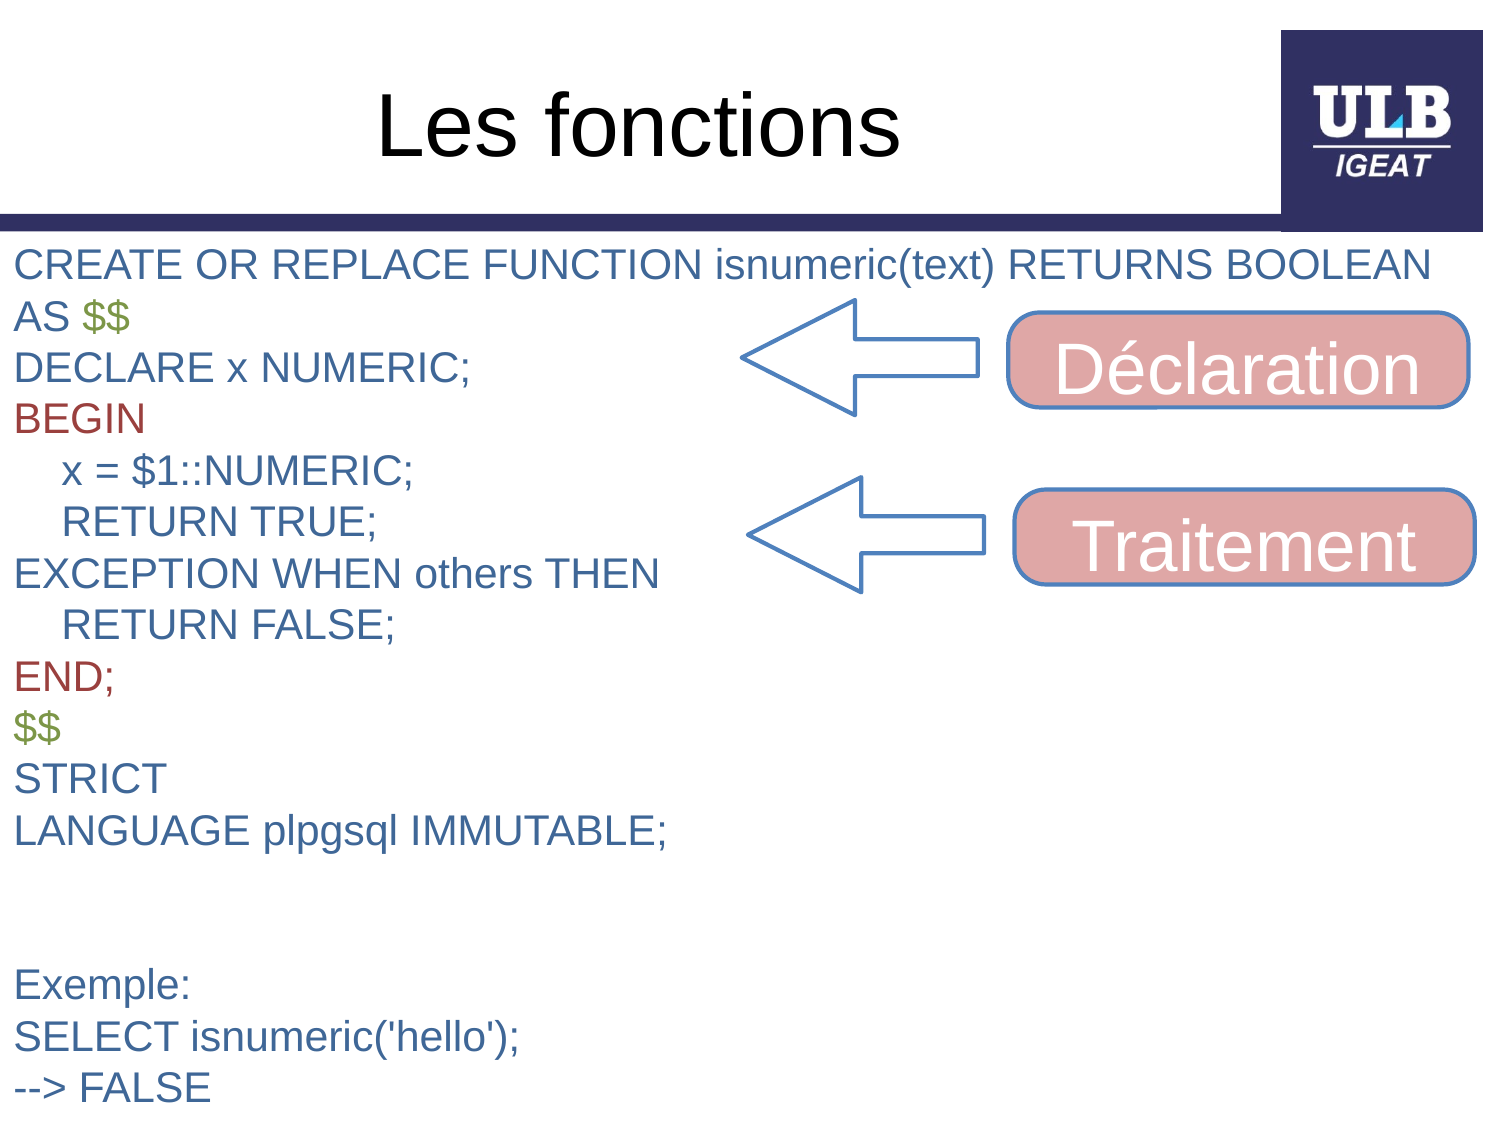

Les fonctions
CREATE OR REPLACE FUNCTION isnumeric(text) RETURNS BOOLEAN AS $$
DECLARE x NUMERIC;
BEGIN
 x = $1::NUMERIC;
 RETURN TRUE;
EXCEPTION WHEN others THEN
 RETURN FALSE;
END;
$$
STRICT
LANGUAGE plpgsql IMMUTABLE;
Exemple:
SELECT isnumeric('hello');
--> FALSE
Déclaration
Traitement